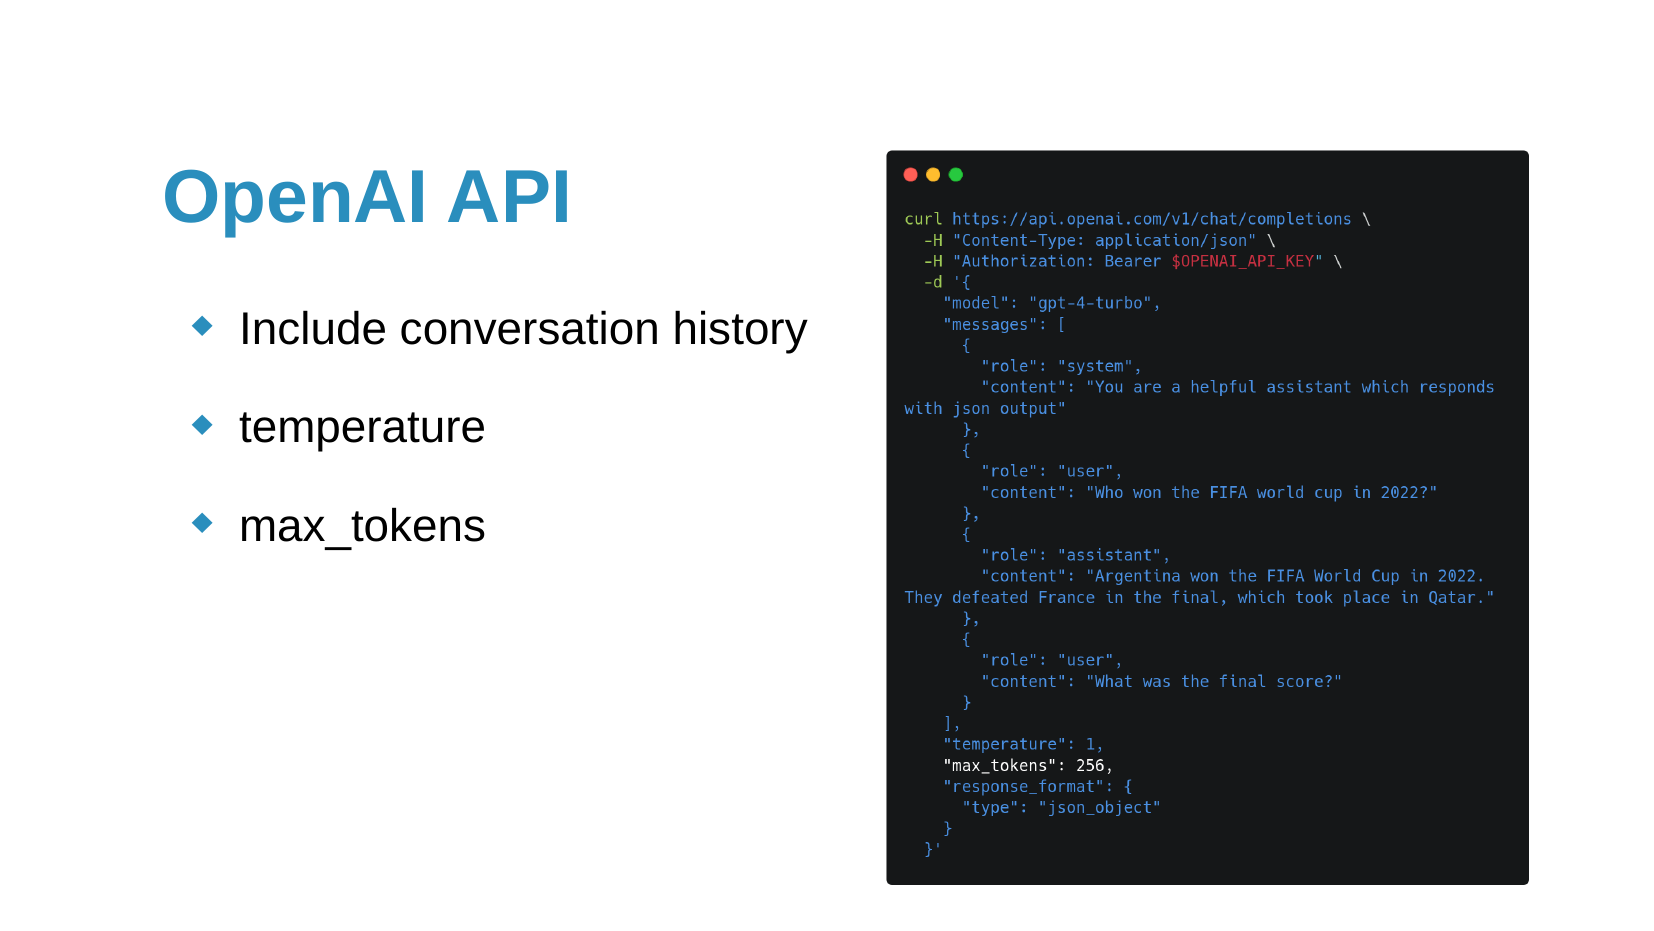

OpenAI API
Include conversation history
temperature
max_tokens